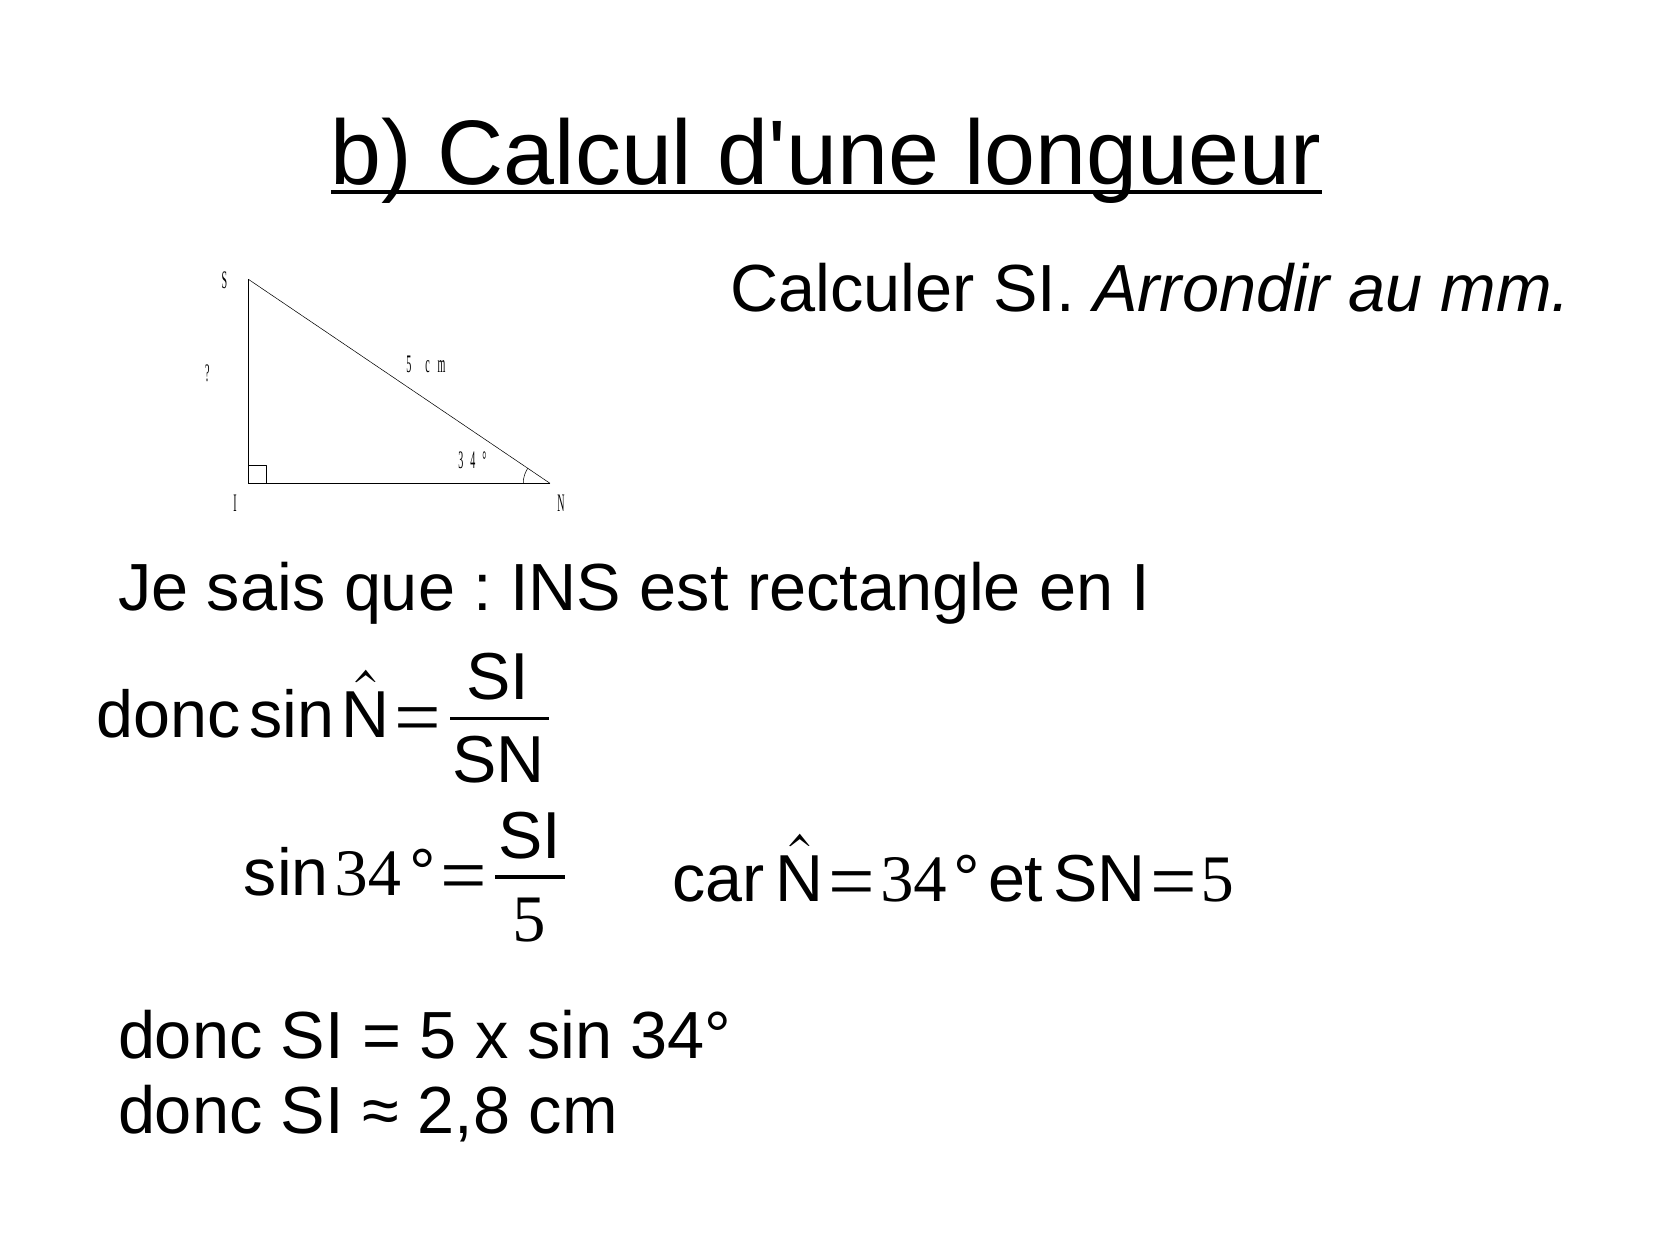

# b) Calcul d'une longueur
Calculer SI. Arrondir au mm.
Je sais que : INS est rectangle en I
donc SI = 5 x sin 34°
donc SI ≈ 2,8 cm